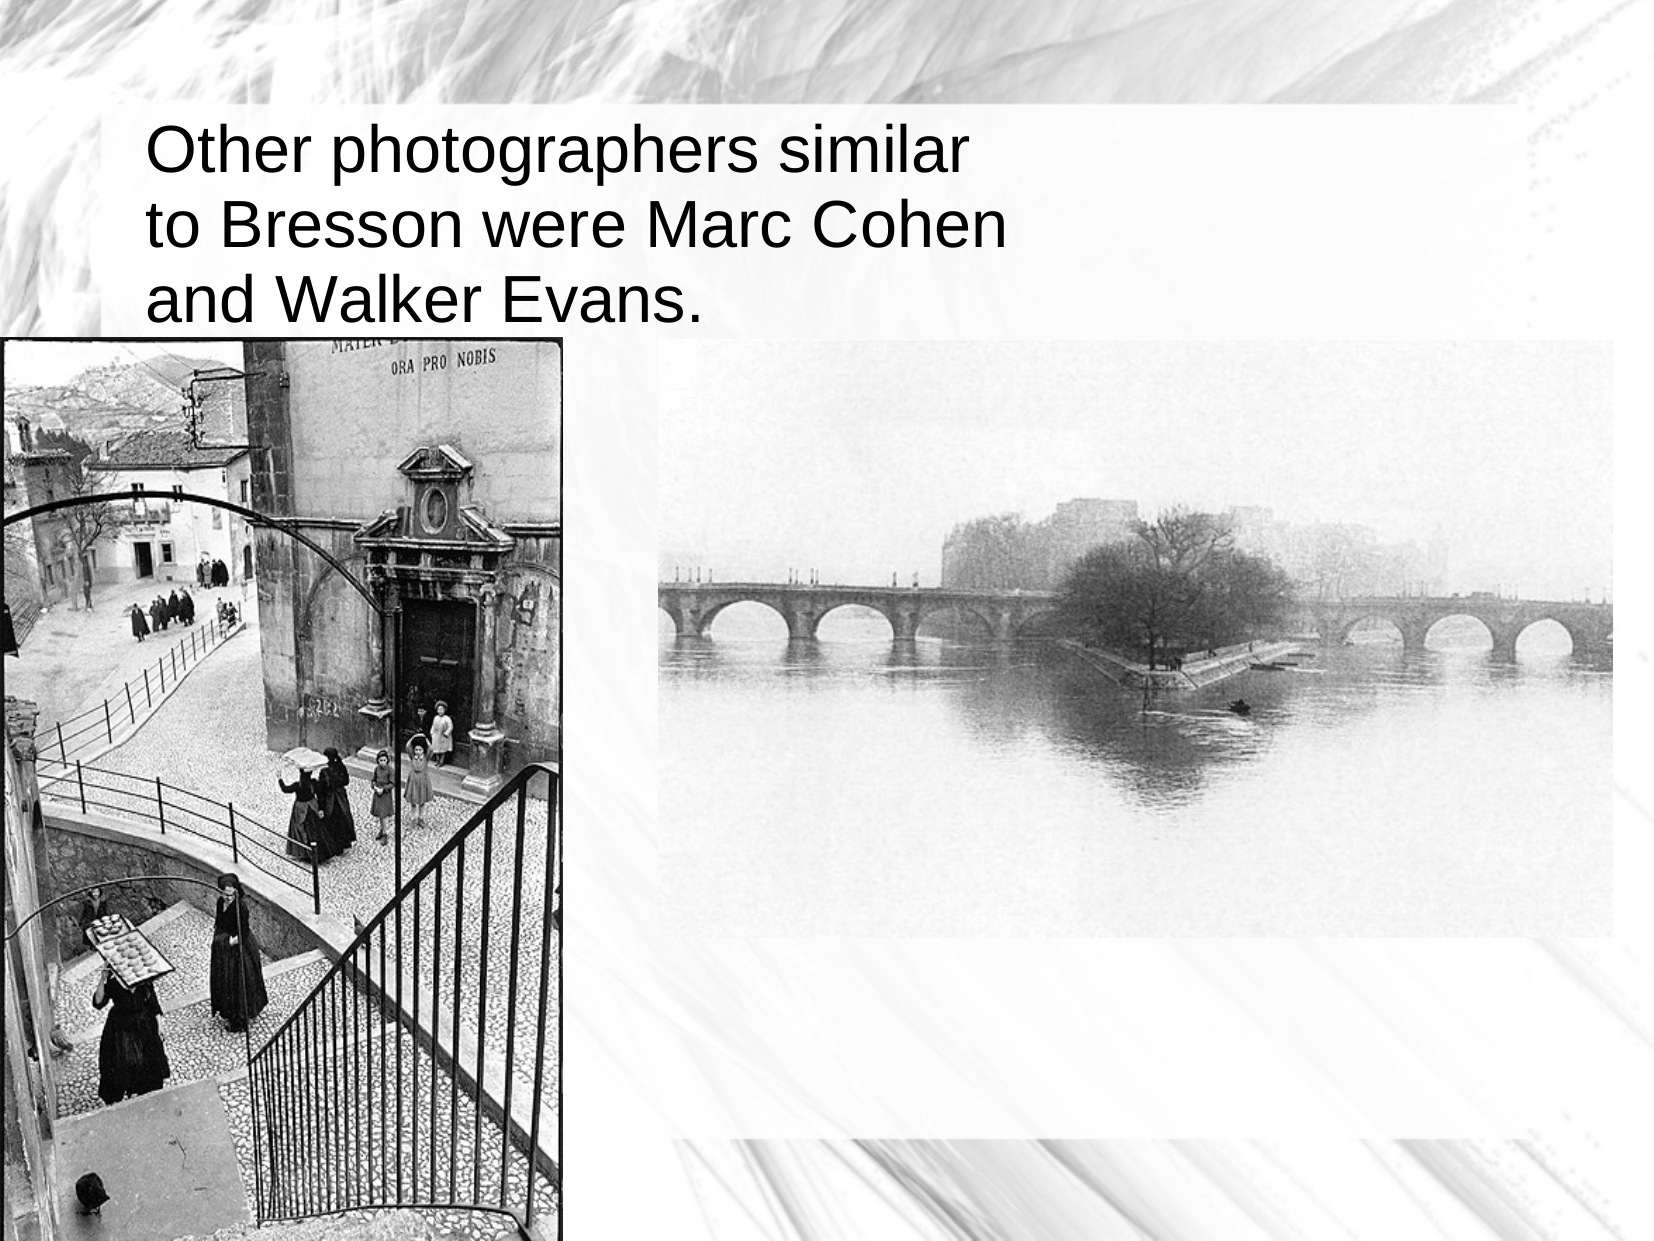

# Other photographers similar to Bresson were Marc Cohen and Walker Evans.